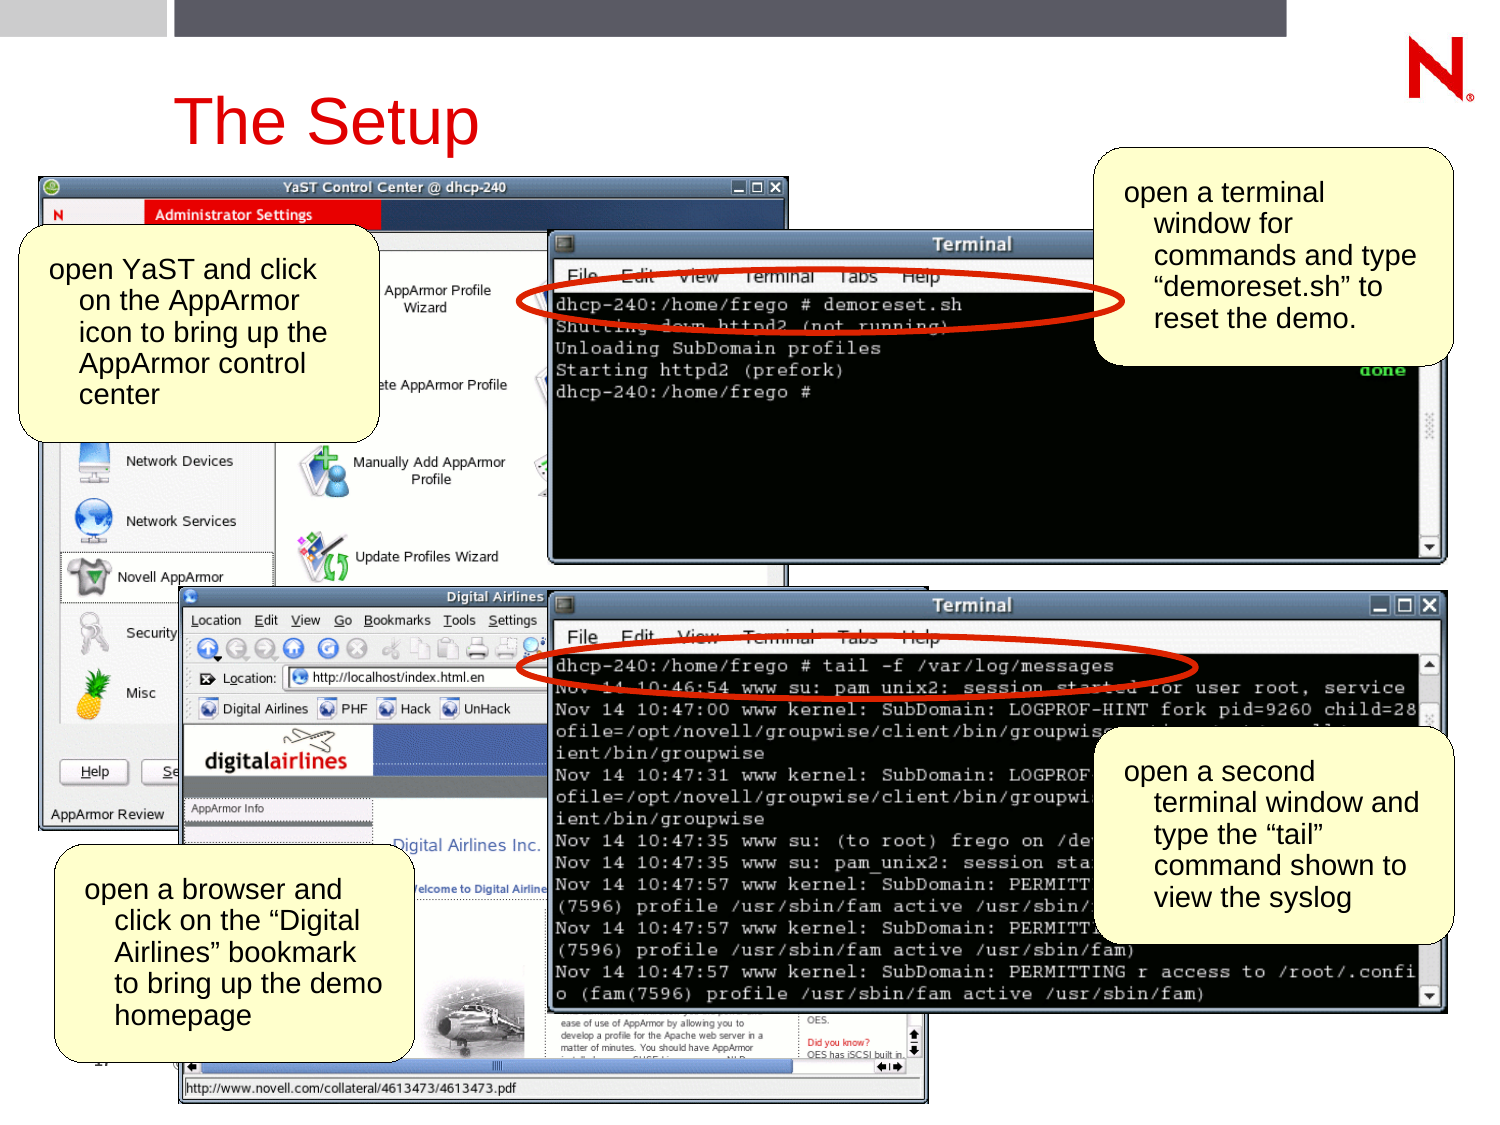

# The Setup
open a terminal window for commands and type “demoreset.sh” to reset the demo.
open YaST and click on the AppArmor icon to bring up the AppArmor control center
open a second terminal window and type the “tail” command shown to view the syslog
open a browser and click on the “Digital Airlines” bookmark to bring up the demo homepage